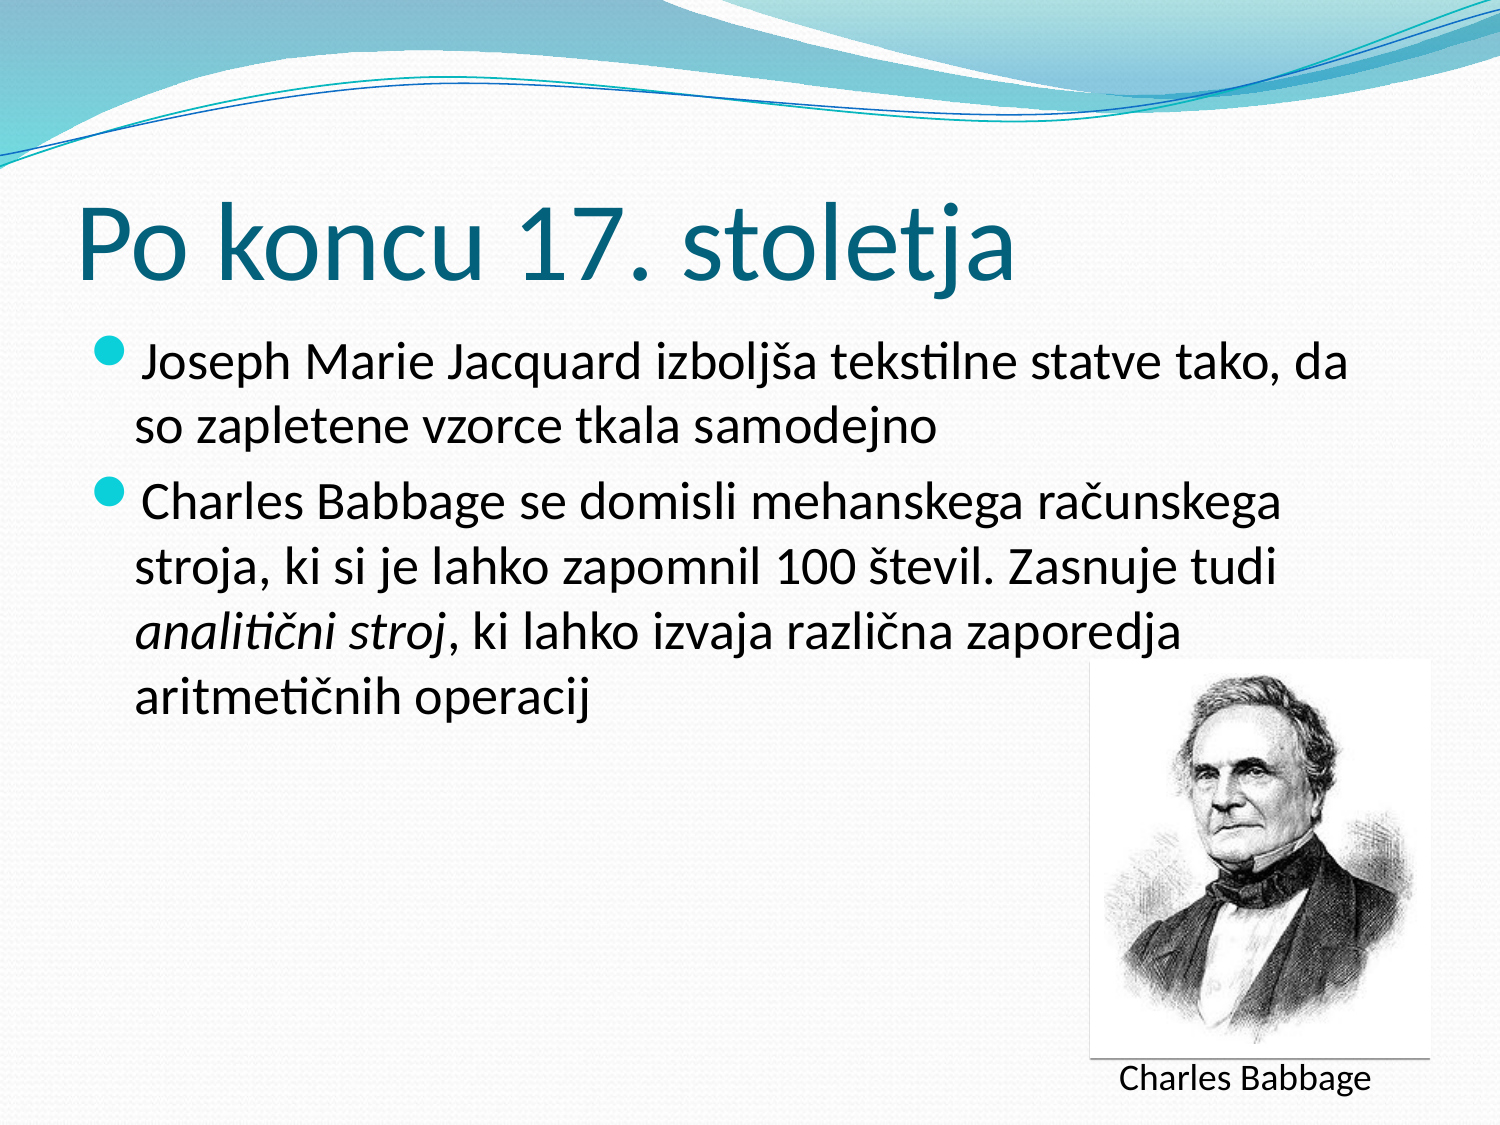

# Po koncu 17. stoletja
Joseph Marie Jacquard izboljša tekstilne statve tako, da so zapletene vzorce tkala samodejno
Charles Babbage se domisli mehanskega računskega stroja, ki si je lahko zapomnil 100 števil. Zasnuje tudi analitični stroj, ki lahko izvaja različna zaporedja aritmetičnih operacij
Charles Babbage